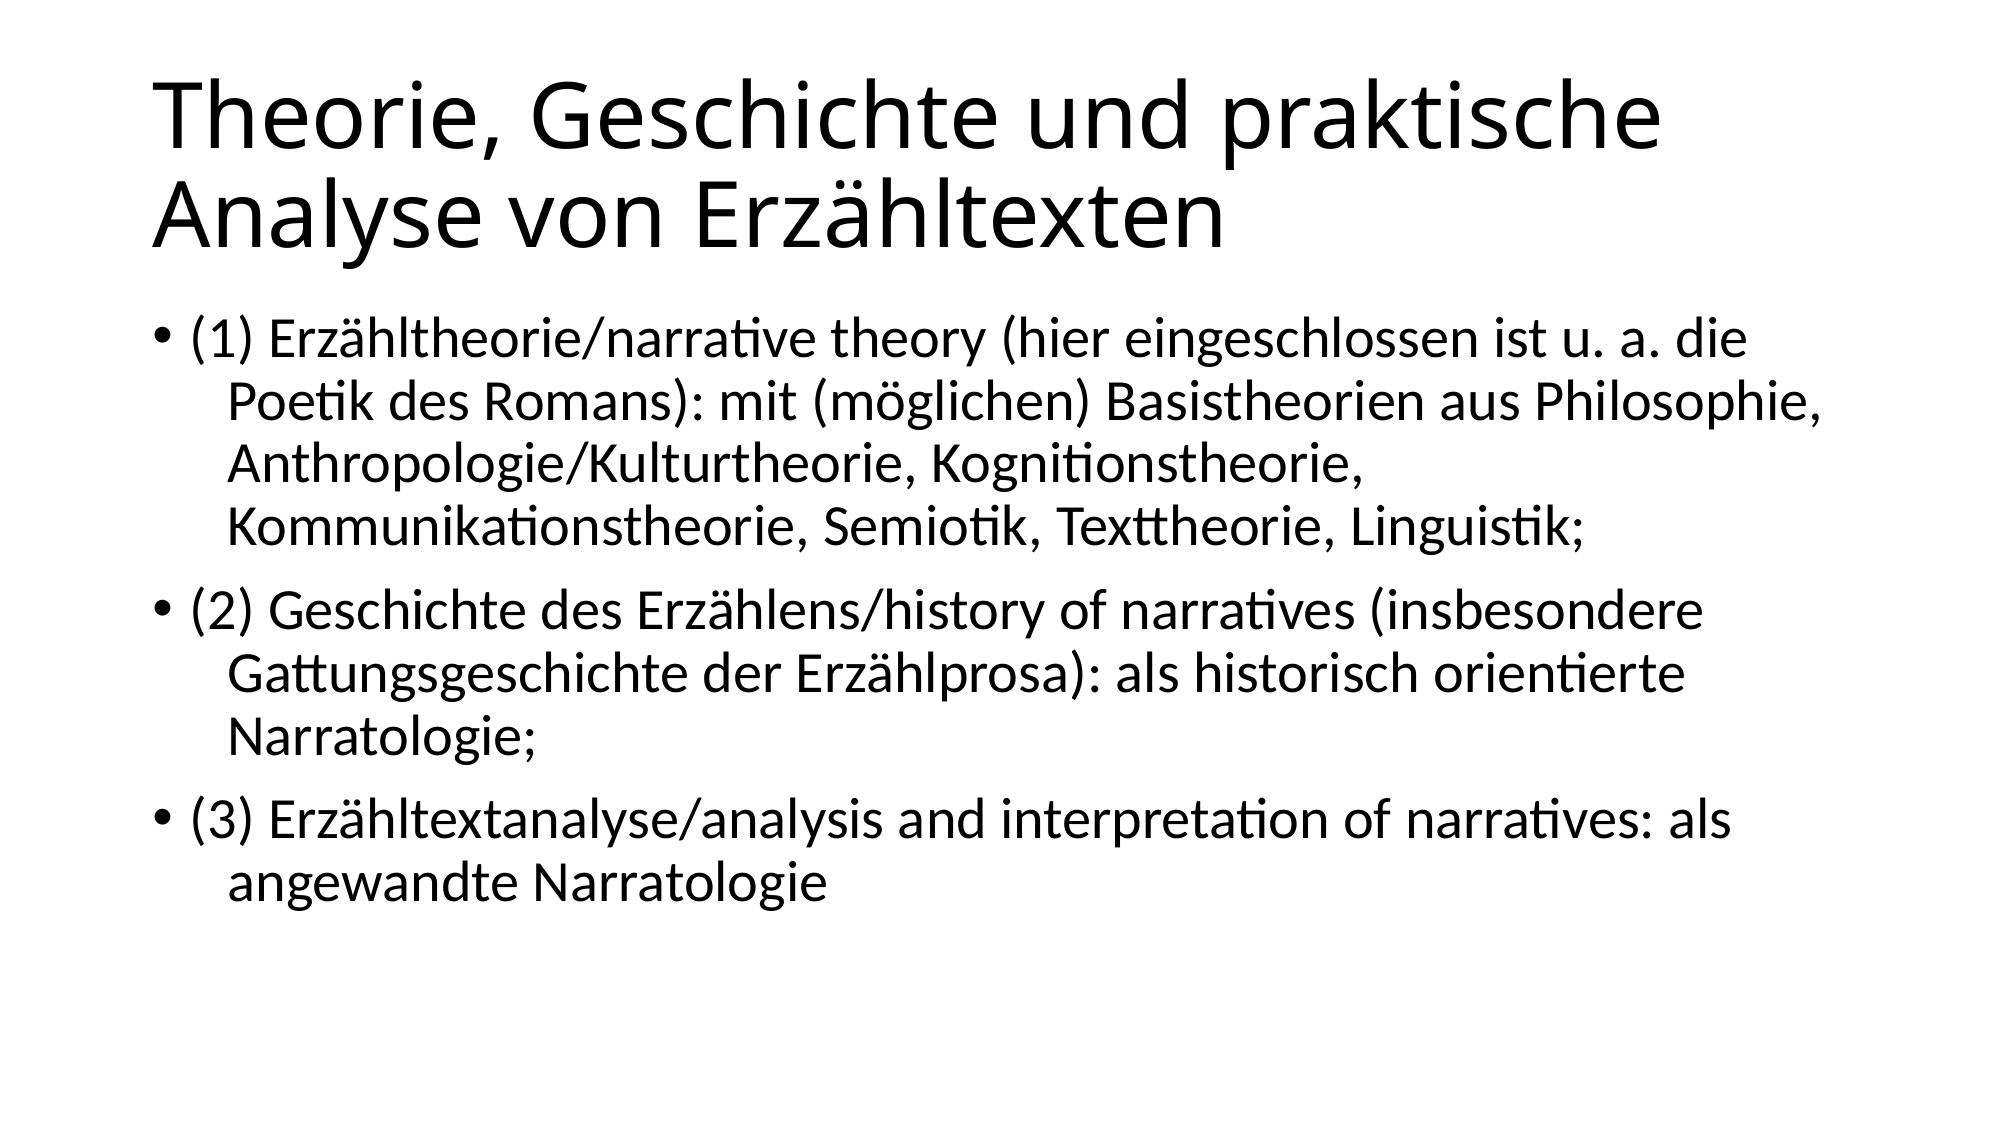

# Theorie, Geschichte und praktische Analyse von Erzähltexten
(1) Erzähltheorie/narrative theory (hier eingeschlossen ist u. a. die Poetik des Romans): mit (möglichen) Basistheorien aus Philosophie, Anthropologie/Kulturtheorie, Kognitionstheorie, Kommunikationstheorie, Semiotik, Texttheorie, Linguistik;
(2) Geschichte des Erzählens/history of narratives (insbesondere Gattungsgeschichte der Erzählprosa): als historisch orientierte Narratologie;
(3) Erzähltextanalyse/analysis and interpretation of narratives: als angewandte Narratologie